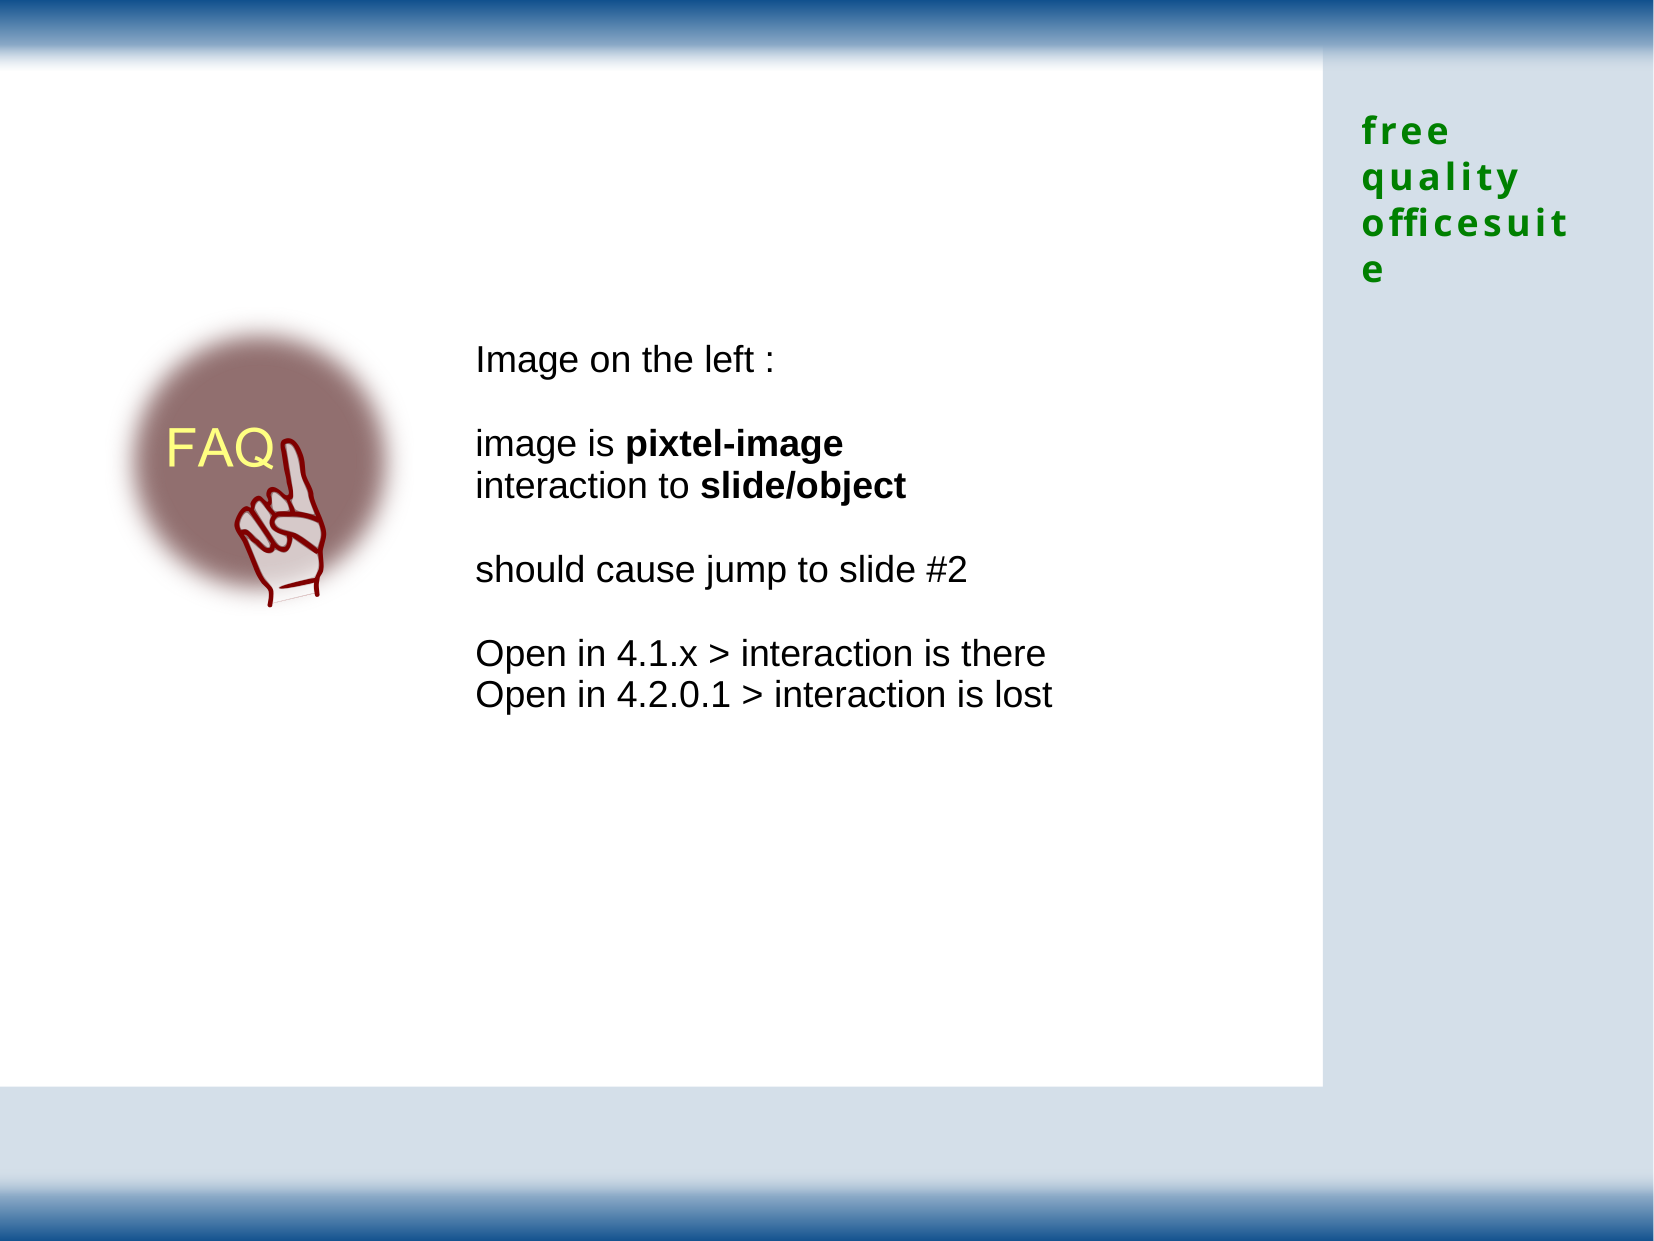

free
quality
officesuite
Image on the left :
image is pixtel-image
interaction to slide/object
should cause jump to slide #2
Open in 4.1.x > interaction is there
Open in 4.2.0.1 > interaction is lost